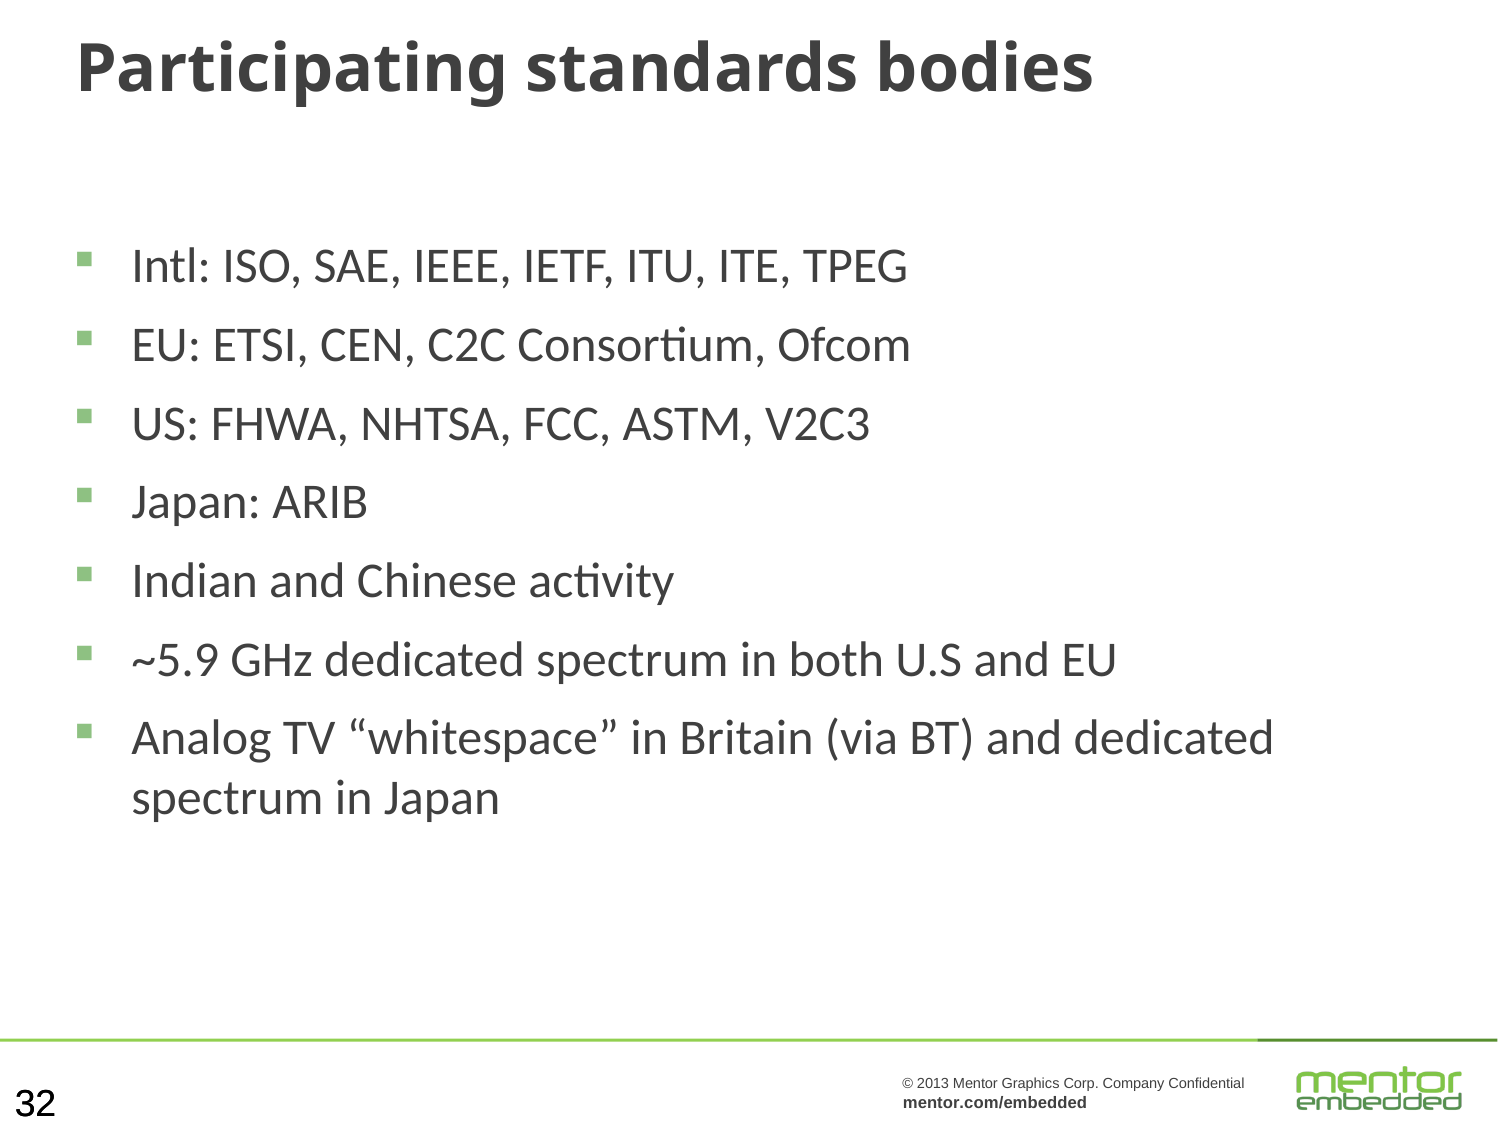

# Participating standards bodies
Intl: ISO, SAE, IEEE, IETF, ITU, ITE, TPEG
EU: ETSI, CEN, C2C Consortium, Ofcom
US: FHWA, NHTSA, FCC, ASTM, V2C3
Japan: ARIB
Indian and Chinese activity
~5.9 GHz dedicated spectrum in both U.S and EU
Analog TV “whitespace” in Britain (via BT) and dedicated spectrum in Japan